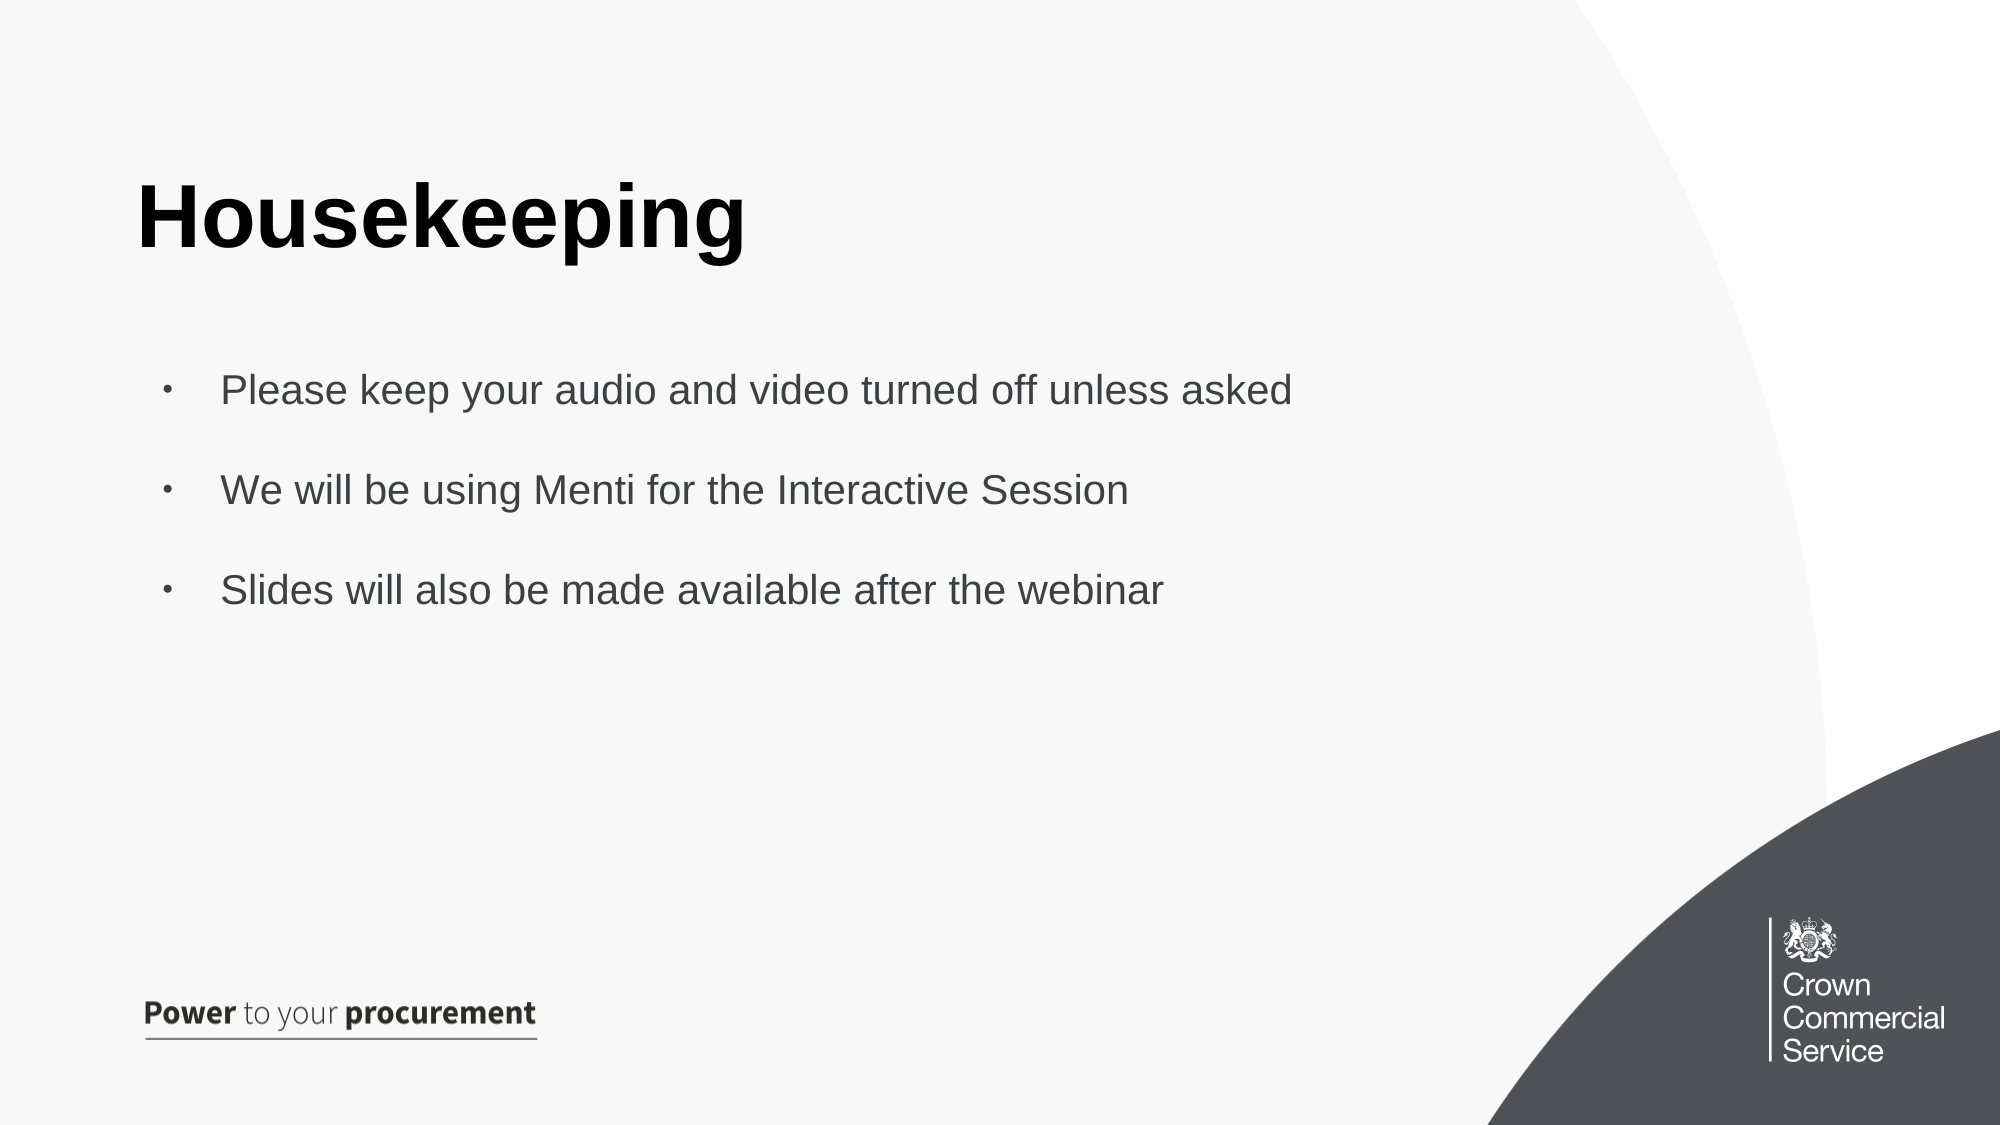

# Housekeeping
Please keep your audio and video turned off unless asked
We will be using Menti for the Interactive Session
Slides will also be made available after the webinar